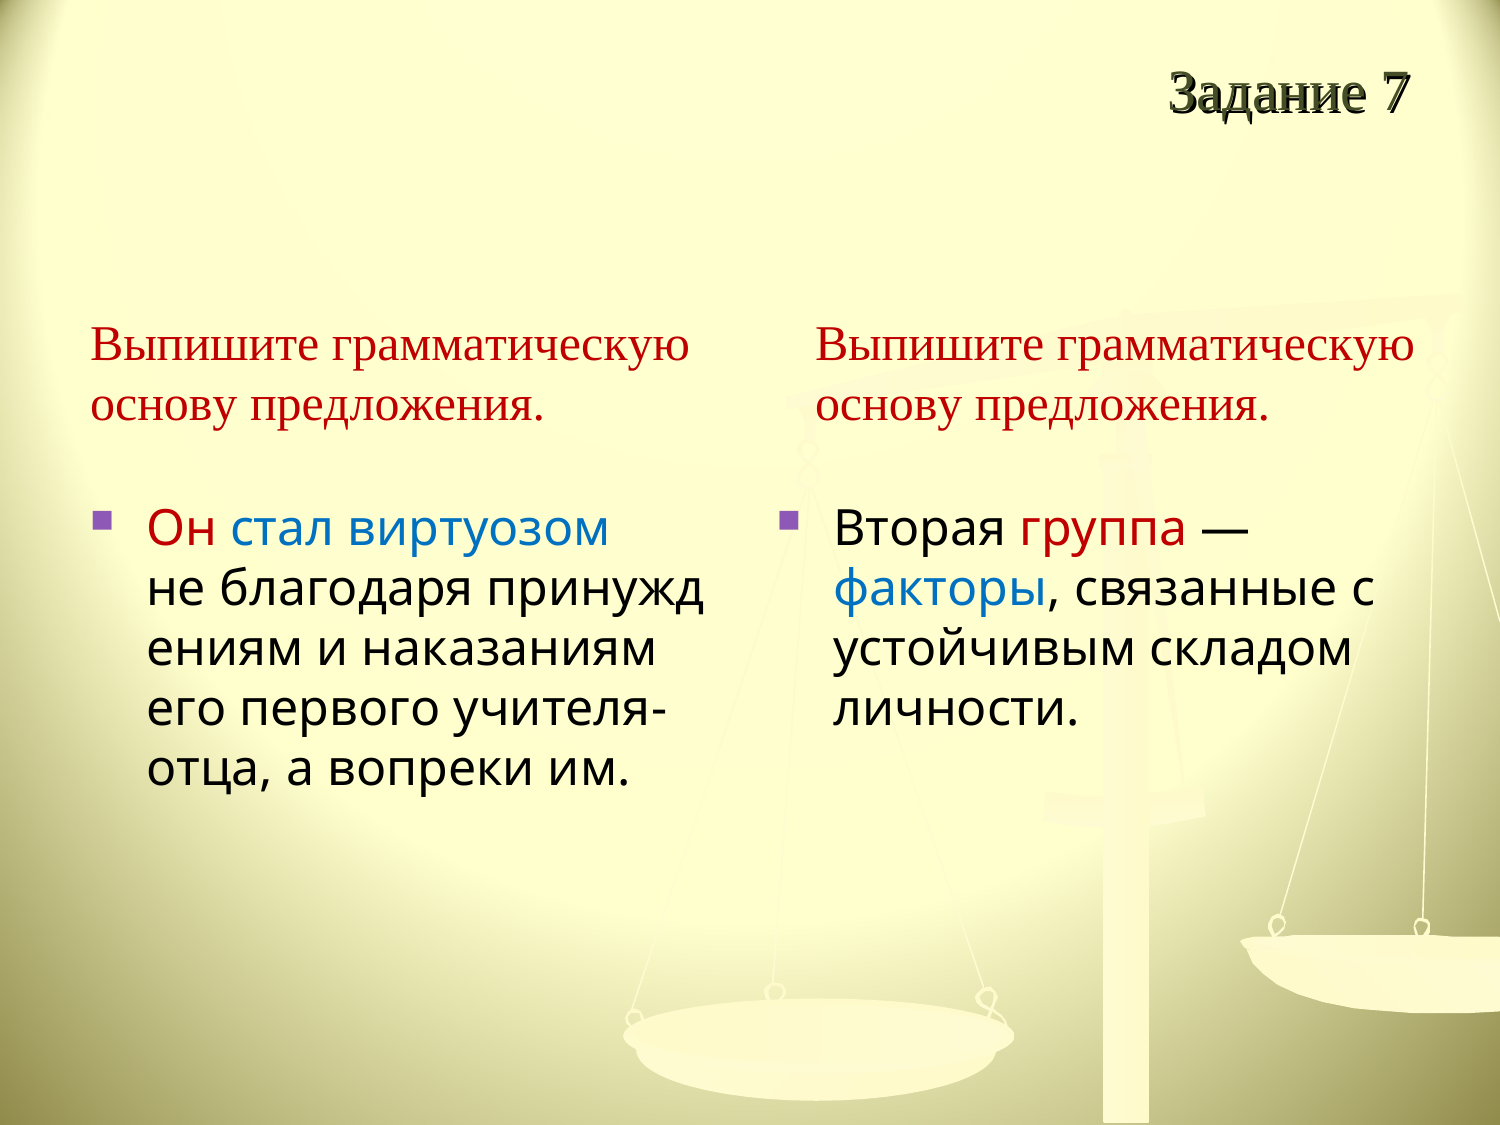

# Задание 7
Выпишите грамматическую основу предложения.
Выпишите грамматическую основу предложения.
Он стал виртуозом не благодаря принуждениям и наказаниям его первого учителя-отца, а вопреки им.
Вторая группа — факторы, связанные с устойчивым складом личности.